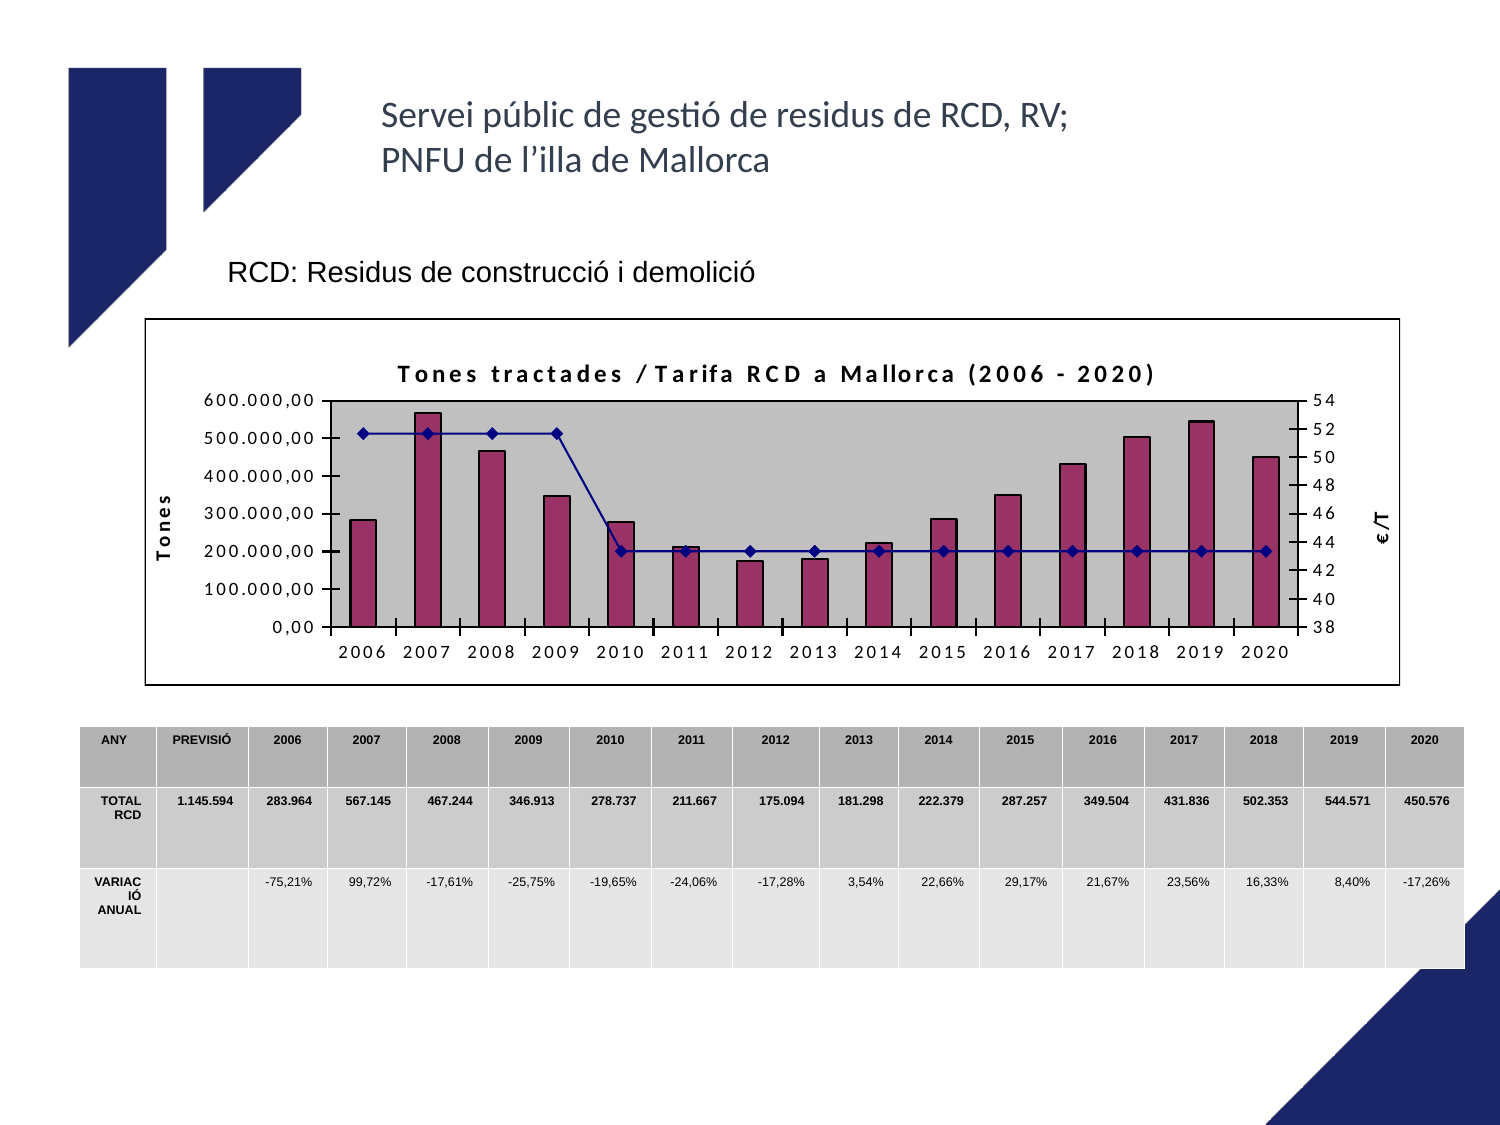

# Servei públic de gestió de residus de RCD, RV; PNFU de l’illa de Mallorca
RCD: Residus de construcció i demolició
| ANY | PREVISIÓ | 2006 | 2007 | 2008 | 2009 | 2010 | 2011 | 2012 | 2013 | 2014 | 2015 | 2016 | 2017 | 2018 | 2019 | 2020 |
| --- | --- | --- | --- | --- | --- | --- | --- | --- | --- | --- | --- | --- | --- | --- | --- | --- |
| TOTAL RCD | 1.145.594 | 283.964 | 567.145 | 467.244 | 346.913 | 278.737 | 211.667 | 175.094 | 181.298 | 222.379 | 287.257 | 349.504 | 431.836 | 502.353 | 544.571 | 450.576 |
| VARIACIÓ ANUAL | | -75,21% | 99,72% | -17,61% | -25,75% | -19,65% | -24,06% | -17,28% | 3,54% | 22,66% | 29,17% | 21,67% | 23,56% | 16,33% | 8,40% | -17,26% |